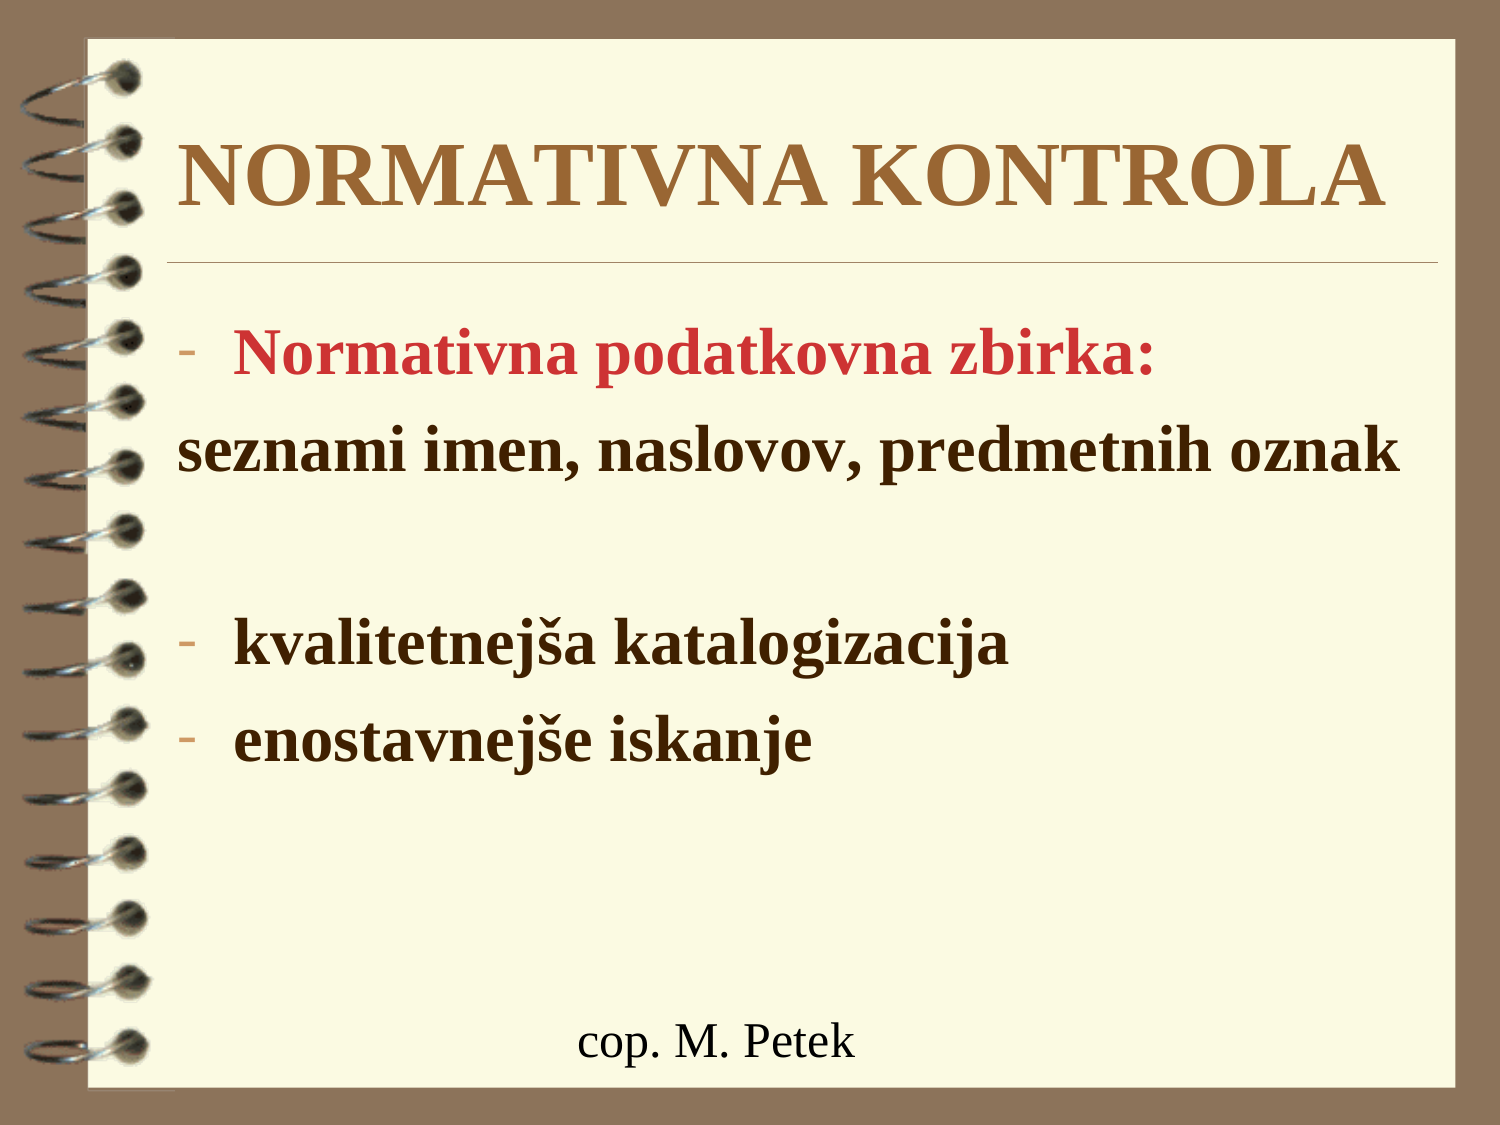

# NORMATIVNA KONTROLA
Normativna podatkovna zbirka:
seznami imen, naslovov, predmetnih oznak
kvalitetnejša katalogizacija
enostavnejše iskanje
cop. M. Petek